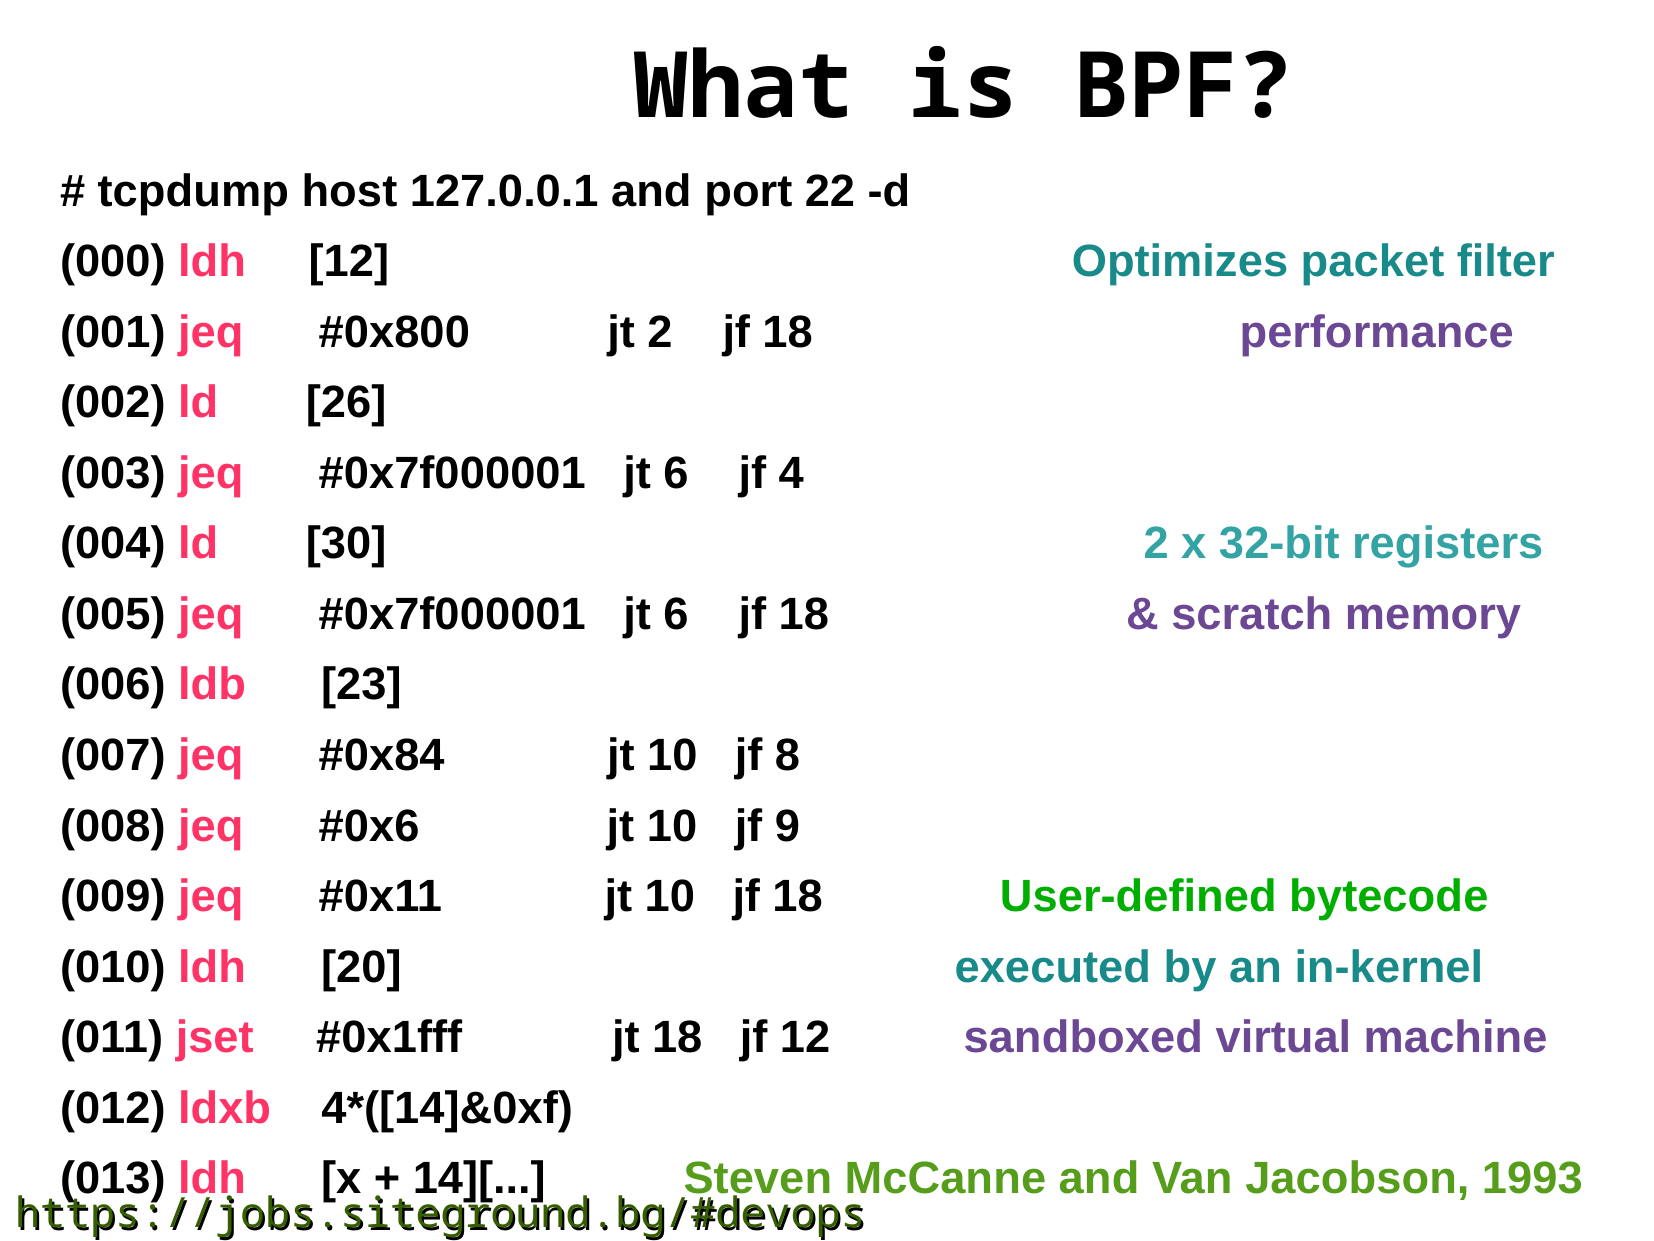

# What is BPF?
# tcpdump host 127.0.0.1 and port 22 -d
(000) ldh [12]		 							 				 			 		 Optimizes packet filter
(001) jeq #0x800 jt 2 jf 18	 		 			 performance
(002) ld [26]
(003) jeq #0x7f000001 jt 6 jf 4
(004) ld [30]	 			 2 x 32-bit registers
(005) jeq #0x7f000001 jt 6 jf 18		 & scratch memory
(006) ldb [23]
(007) jeq #0x84 jt 10 jf 8
(008) jeq #0x6 jt 10 jf 9
(009) jeq #0x11 jt 10 jf 18	 User-defined bytecode
(010) ldh [20]					 executed by an in-kernel
(011) jset #0x1fff jt 18 jf 12		 sandboxed virtual machine
(012) ldxb 4*([14]&0xf)
(013) ldh [x + 14][...]			 Steven McCanne and Van Jacobson, 1993
https://jobs.siteground.bg/#devops